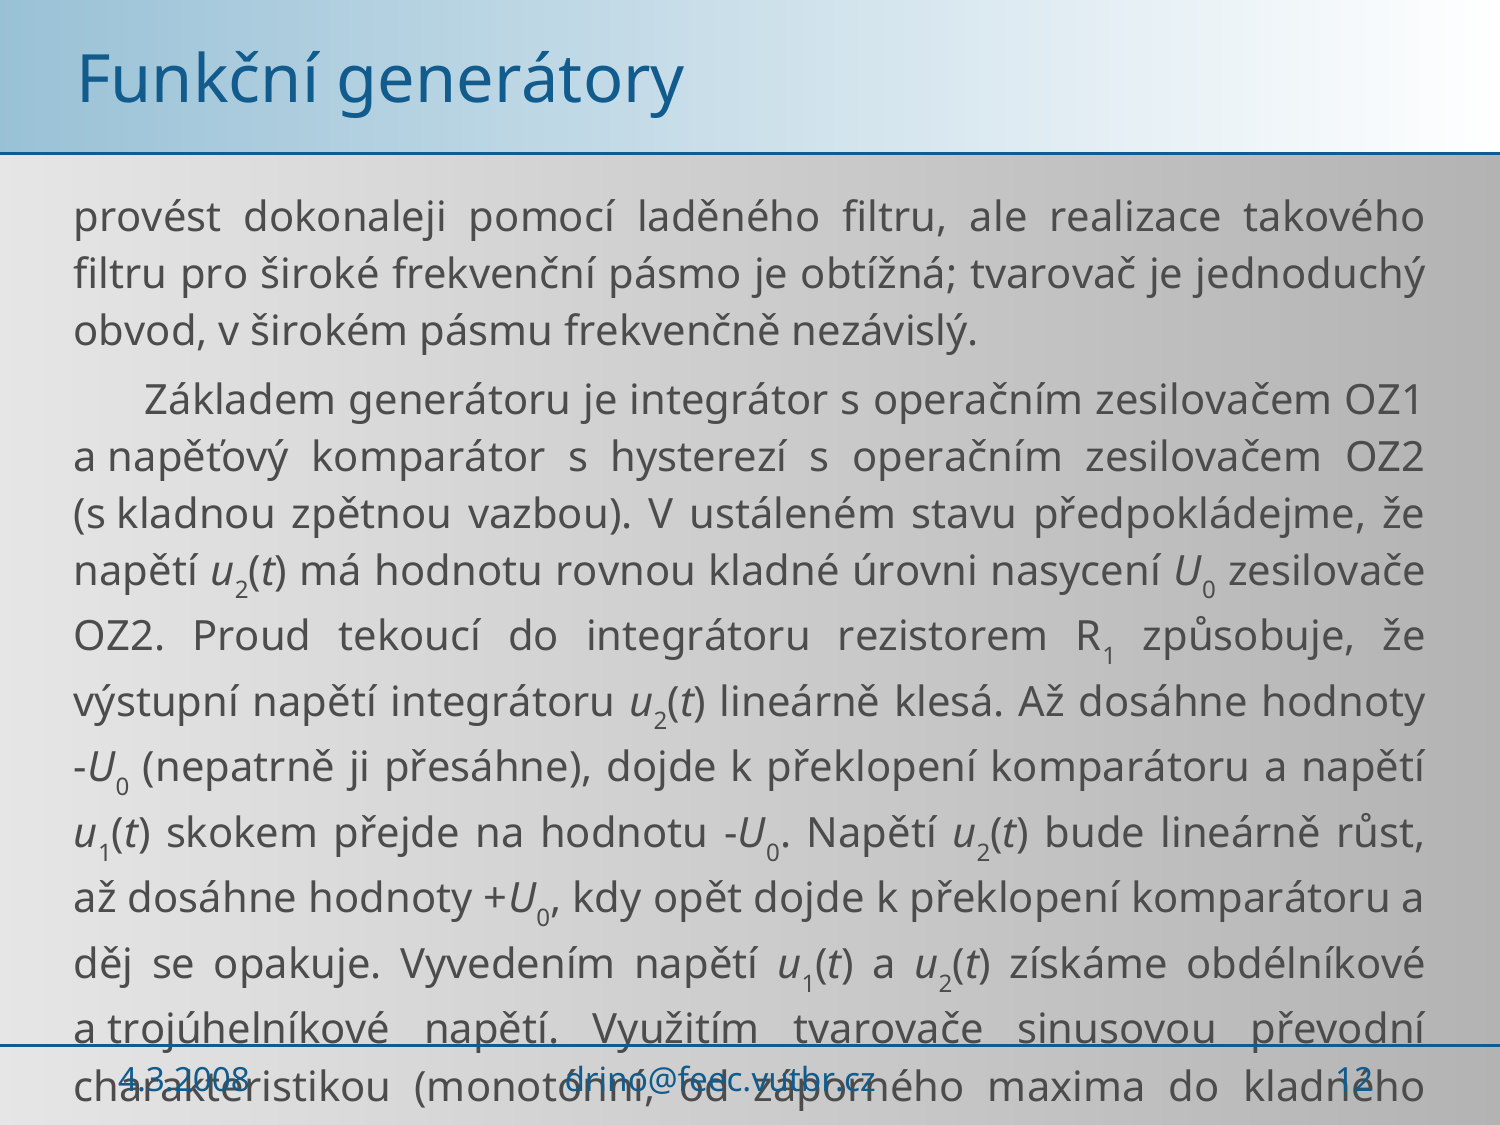

# Funkční generátory
provést dokonaleji pomocí laděného filtru, ale realizace takového filtru pro široké frekvenční pásmo je obtížná; tvarovač je jednoduchý obvod, v širokém pásmu frekvenčně nezávislý.
Základem generátoru je integrátor s operačním zesilovačem OZ1 a napěťový komparátor s hysterezí s operačním zesilovačem OZ2 (s kladnou zpětnou vazbou). V ustáleném stavu předpokládejme, že napětí u2(t) má hodnotu rovnou kladné úrovni nasycení U0 zesilovače OZ2. Proud tekoucí do integrátoru rezistorem R1 způsobuje, že výstupní napětí integrátoru u2(t) lineárně klesá. Až dosáhne hodnoty -U0 (nepatrně ji přesáhne), dojde k překlopení komparátoru a napětí u1(t) skokem přejde na hodnotu -U0. Napětí u2(t) bude lineárně růst, až dosáhne hodnoty +U0, kdy opět dojde k překlopení komparátoru a děj se opakuje. Vyvedením napětí u1(t) a u2(t) získáme obdélníkové a trojúhelníkové napětí. Využitím tvarovače sinusovou převodní charakteristikou (monotónní, od záporného maxima do kladného
4.3.2008
drino@feec.vutbr.cz